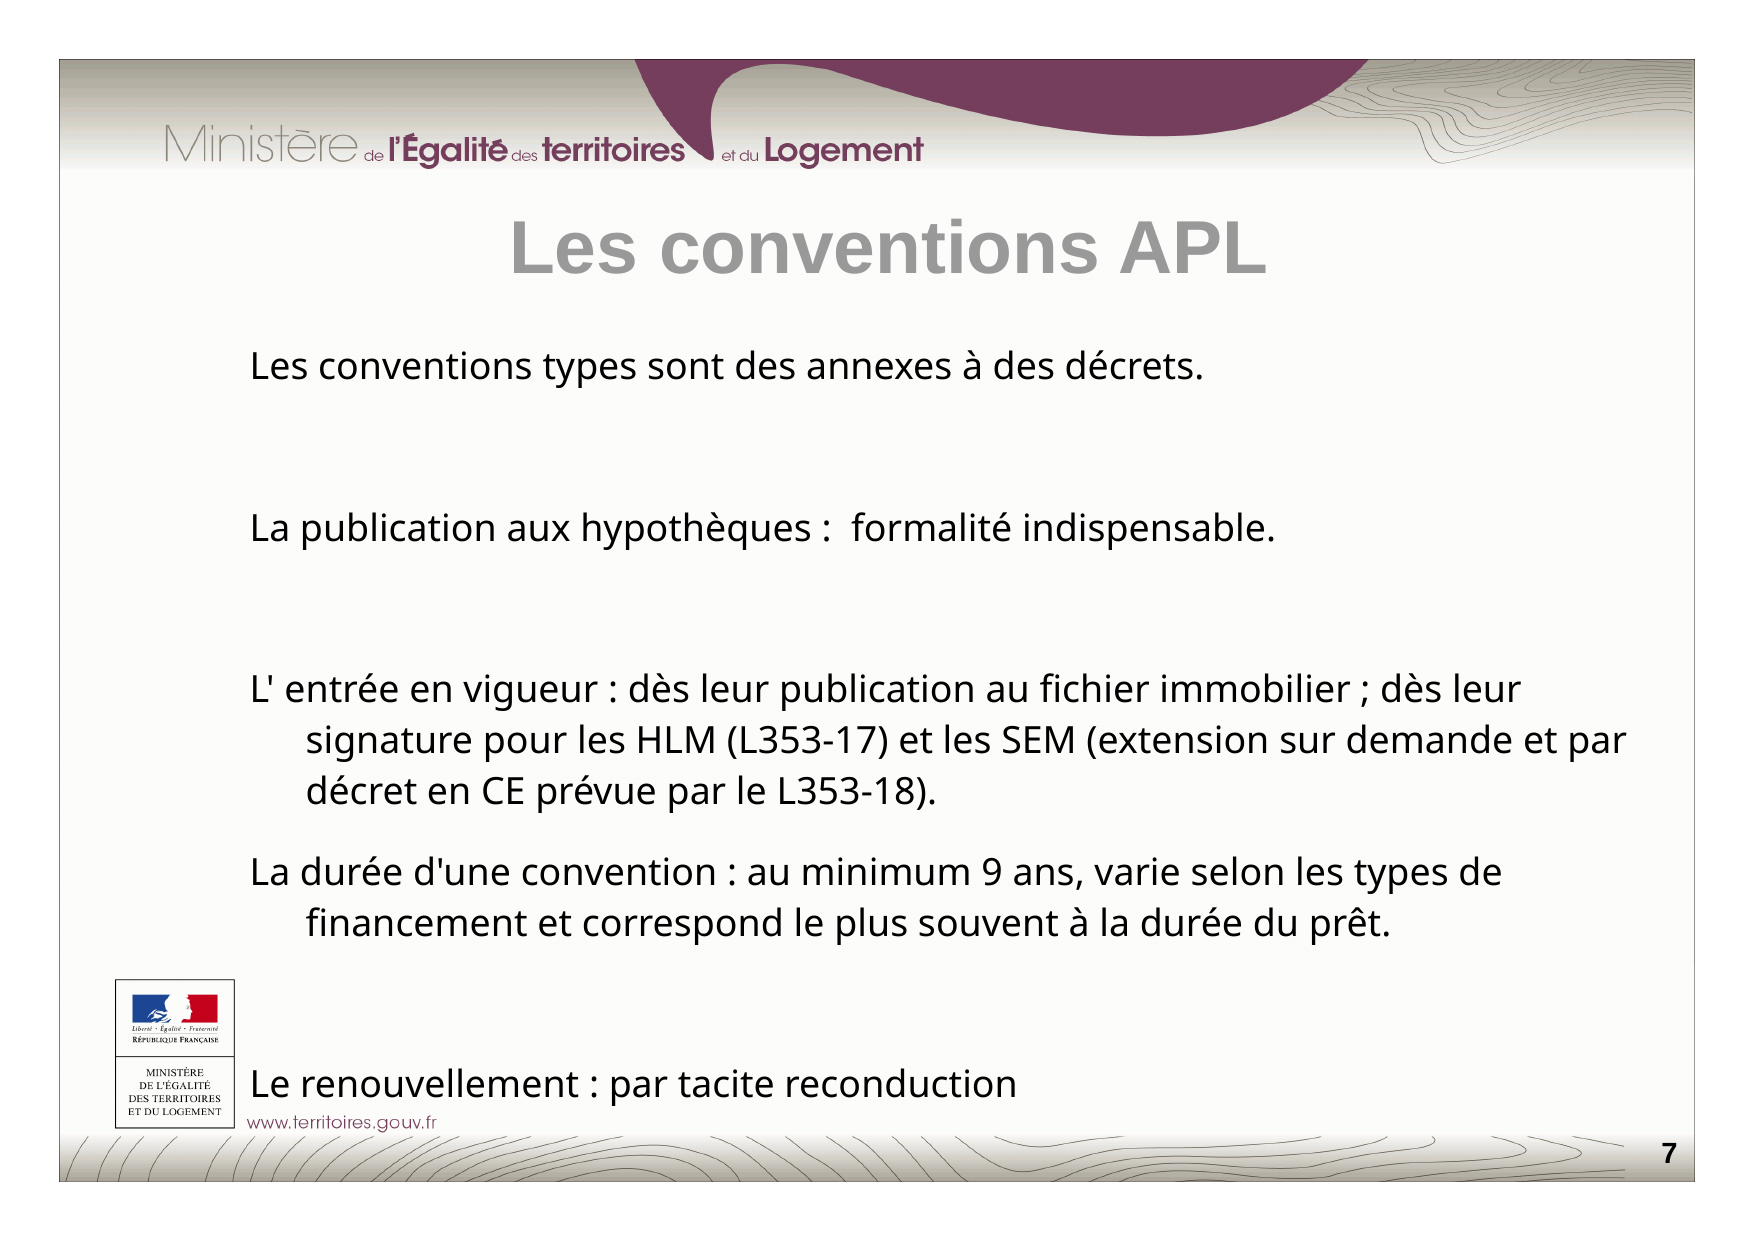

# Les conventions APL
Les conventions types sont des annexes à des décrets.
La publication aux hypothèques : formalité indispensable.
L' entrée en vigueur : dès leur publication au fichier immobilier ; dès leur signature pour les HLM (L353-17) et les SEM (extension sur demande et par décret en CE prévue par le L353-18).
La durée d'une convention : au minimum 9 ans, varie selon les types de financement et correspond le plus souvent à la durée du prêt.
Le renouvellement : par tacite reconduction